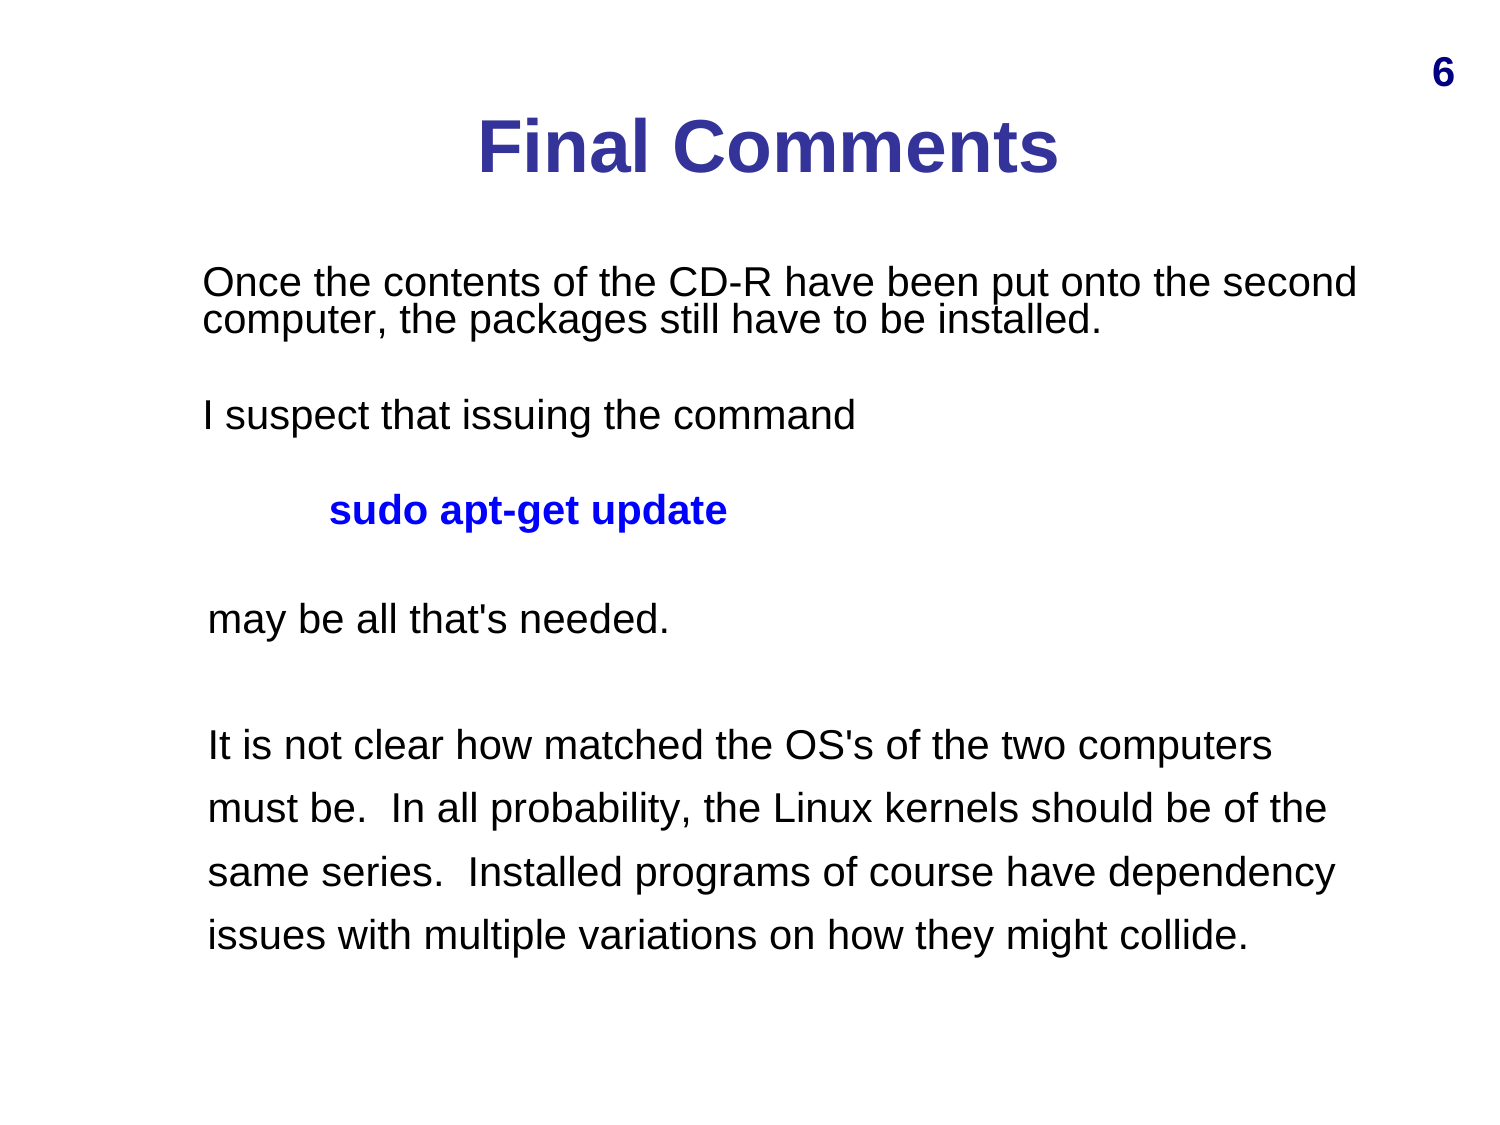

6
# Final Comments
Once the contents of the CD-R have been put onto the second computer, the packages still have to be installed.
I suspect that issuing the command
 sudo apt-get update
 may be all that's needed.
 It is not clear how matched the OS's of the two computers
 must be. In all probability, the Linux kernels should be of the
 same series. Installed programs of course have dependency
 issues with multiple variations on how they might collide.